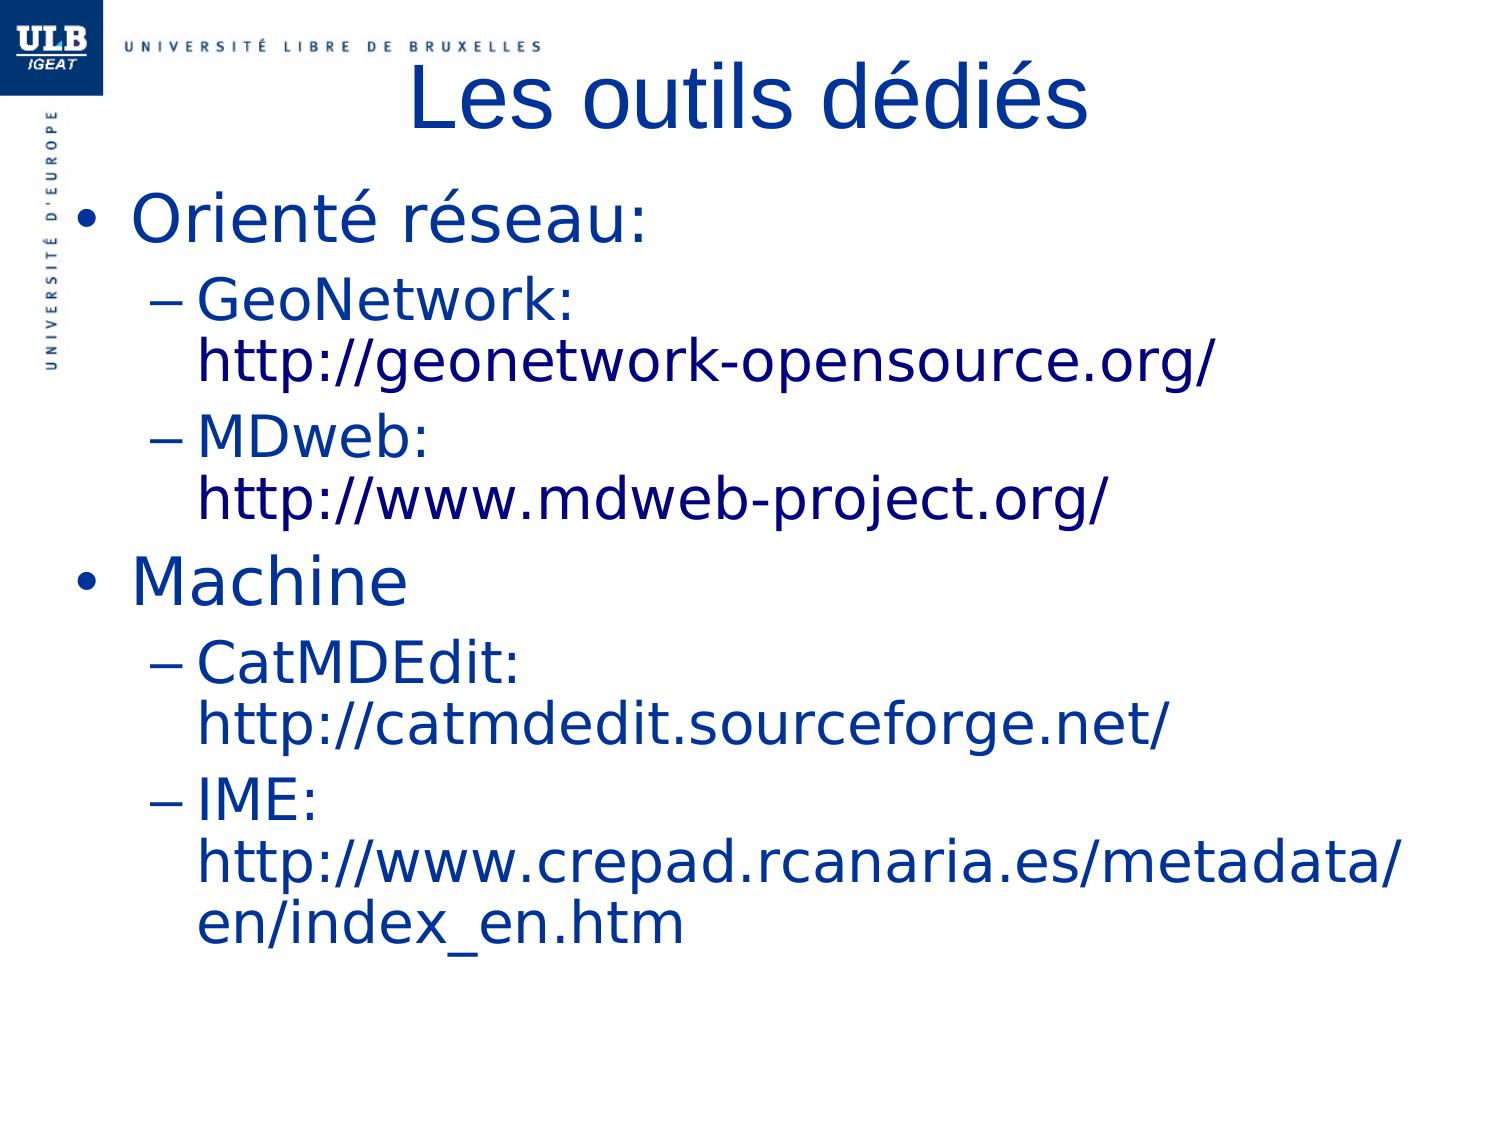

# Les outils dédiés
Orienté réseau:
GeoNetwork:
http://geonetwork-opensource.org/
MDweb:
http://www.mdweb-project.org/
Machine
CatMDEdit: http://catmdedit.sourceforge.net/
IME: http://www.crepad.rcanaria.es/metadata/en/index_en.htm